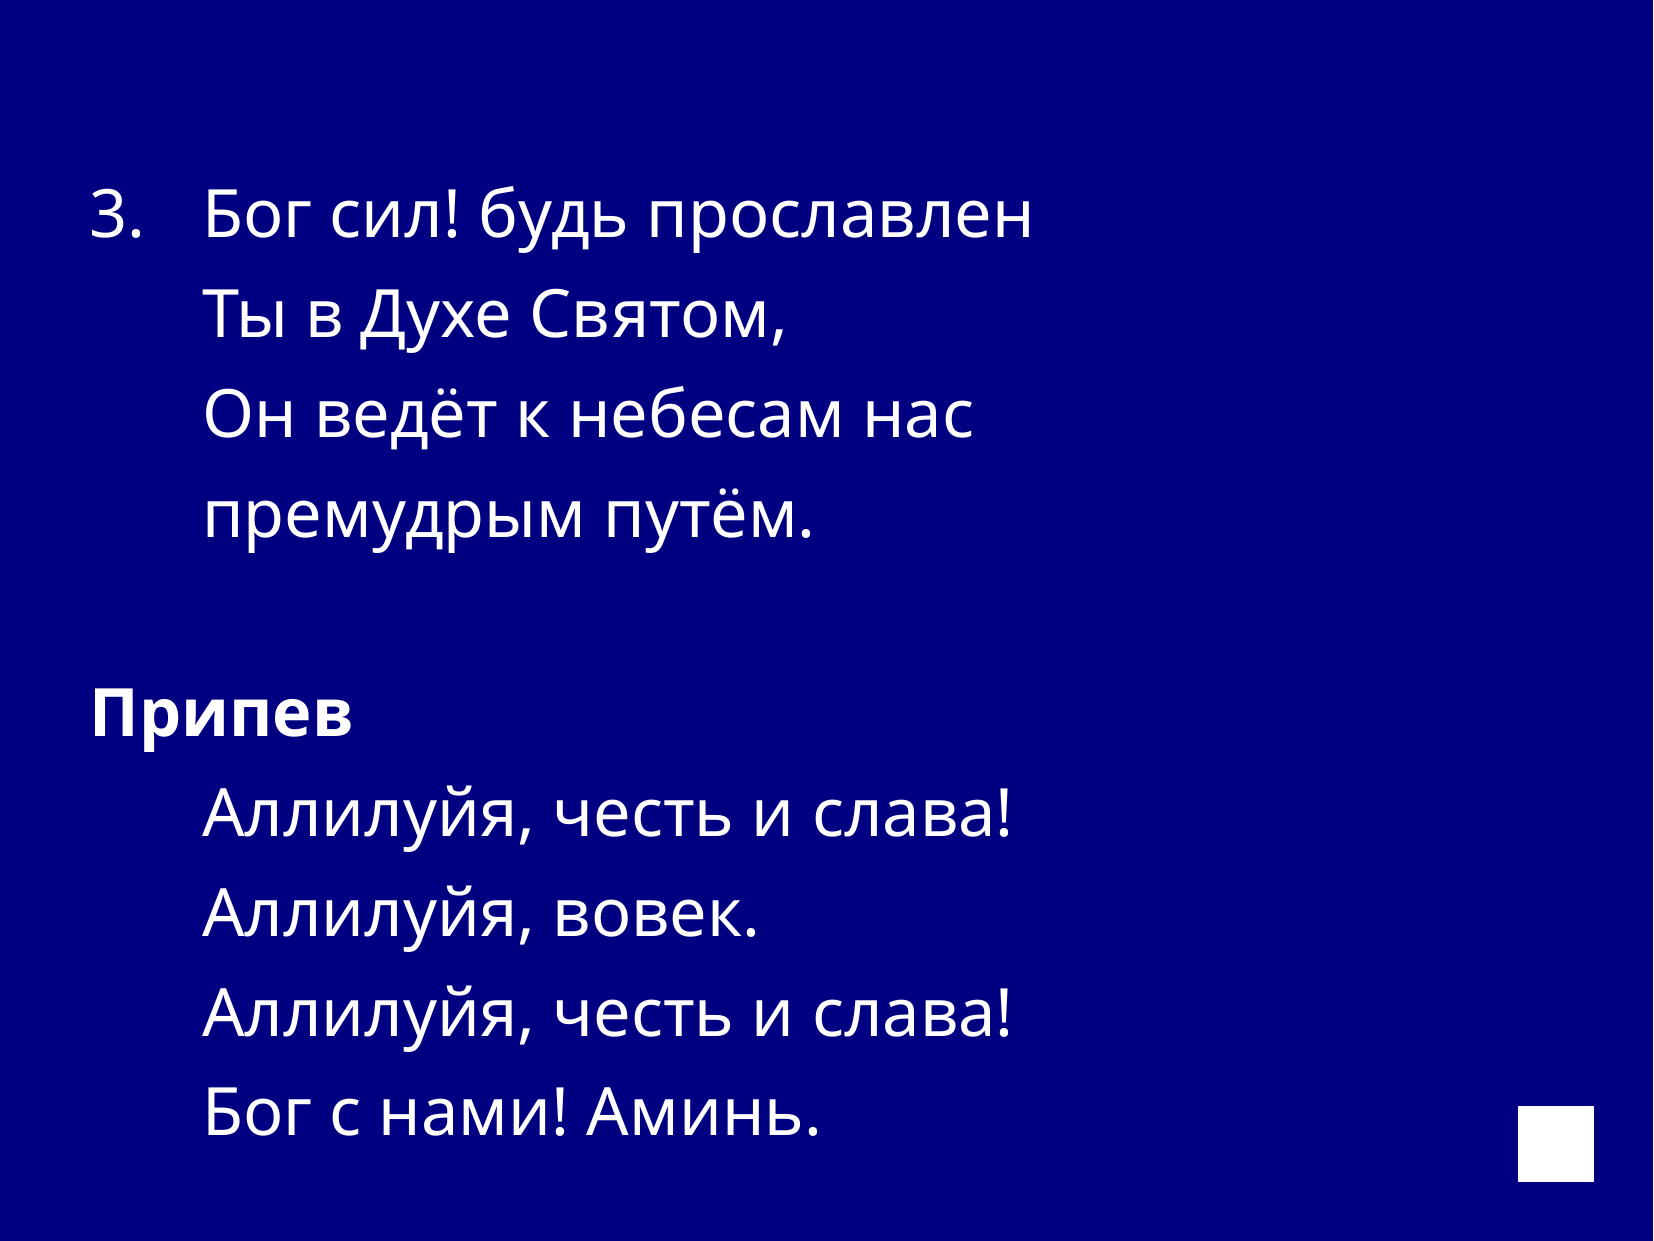

3.	Бог сил! будь прославлен
	Ты в Духе Святом,
	Он ведёт к небесам нас
	премудрым путём.
Припев
	Аллилуйя, честь и слава!
	Аллилуйя, вовек.
	Аллилуйя, честь и слава!
	Бог с нами! Аминь.